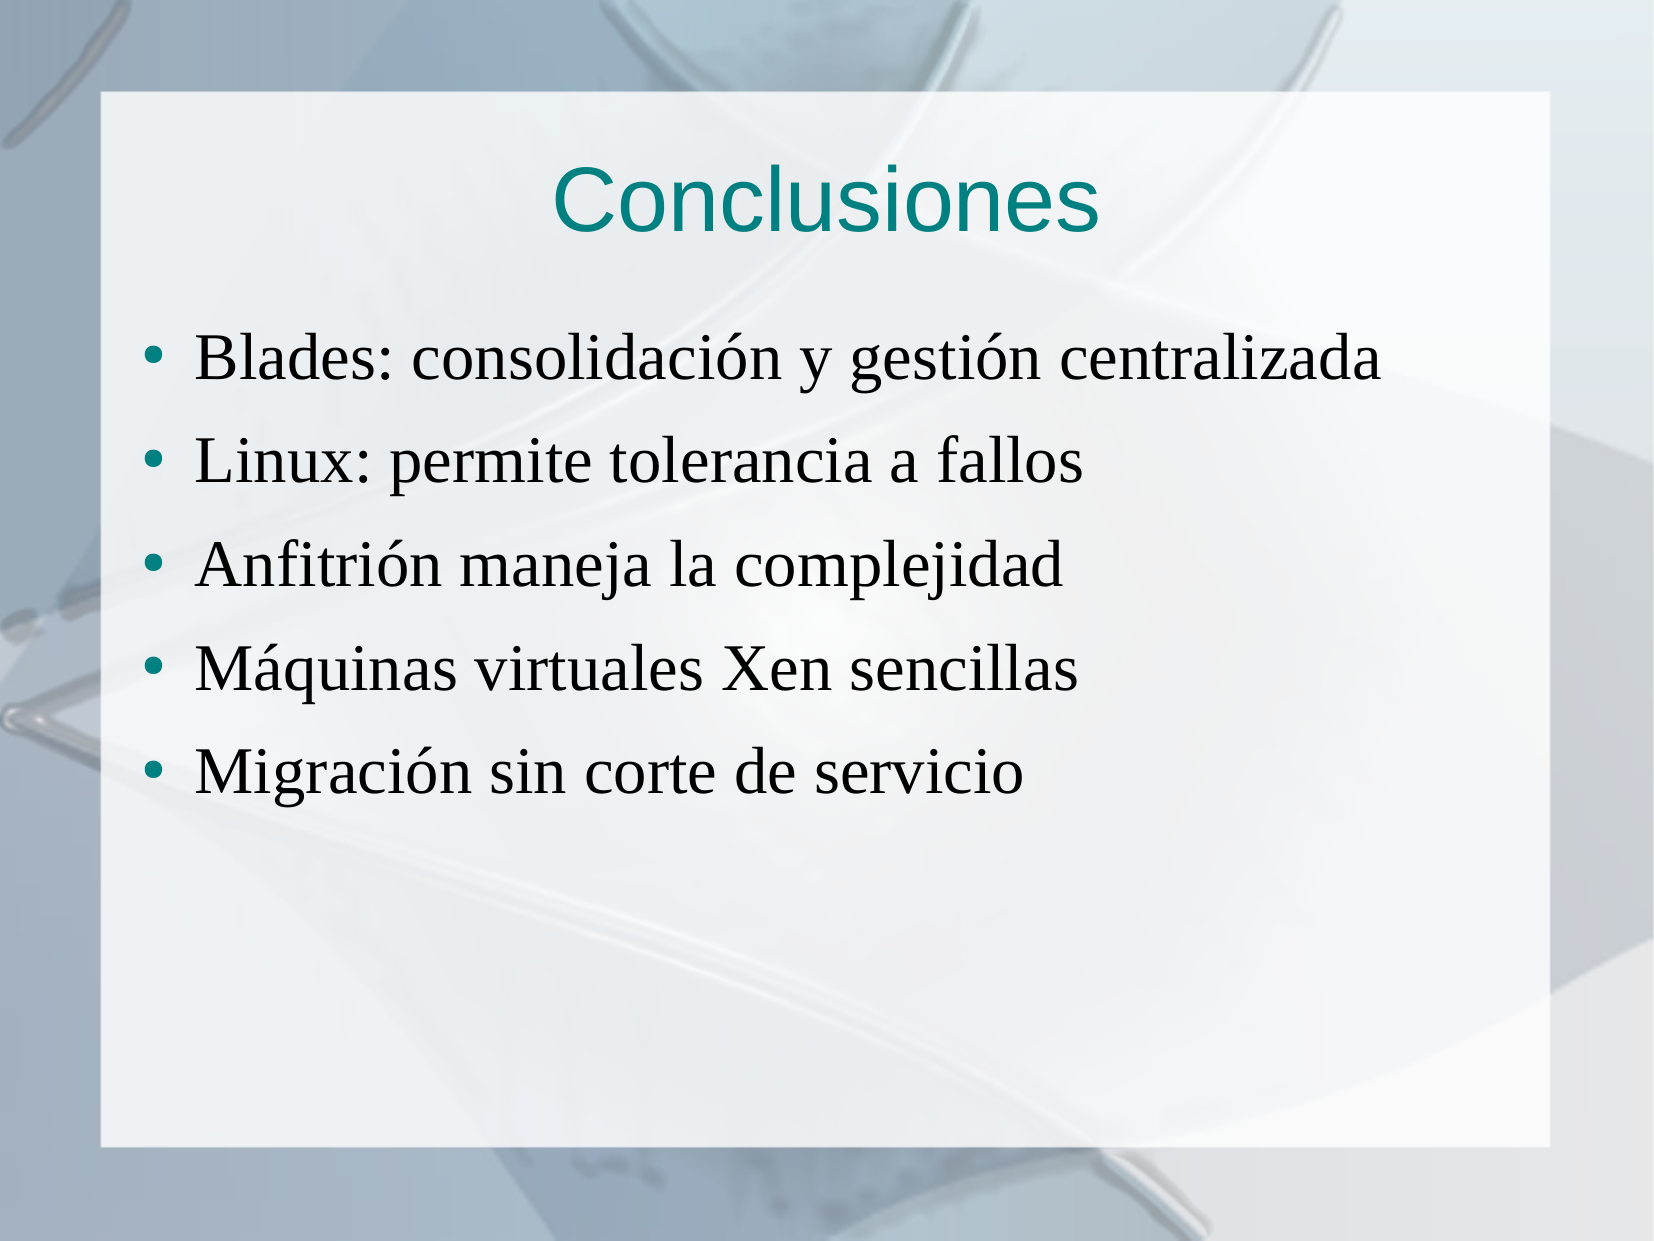

# Conclusiones
Blades: consolidación y gestión centralizada
Linux: permite tolerancia a fallos
Anfitrión maneja la complejidad
Máquinas virtuales Xen sencillas
Migración sin corte de servicio